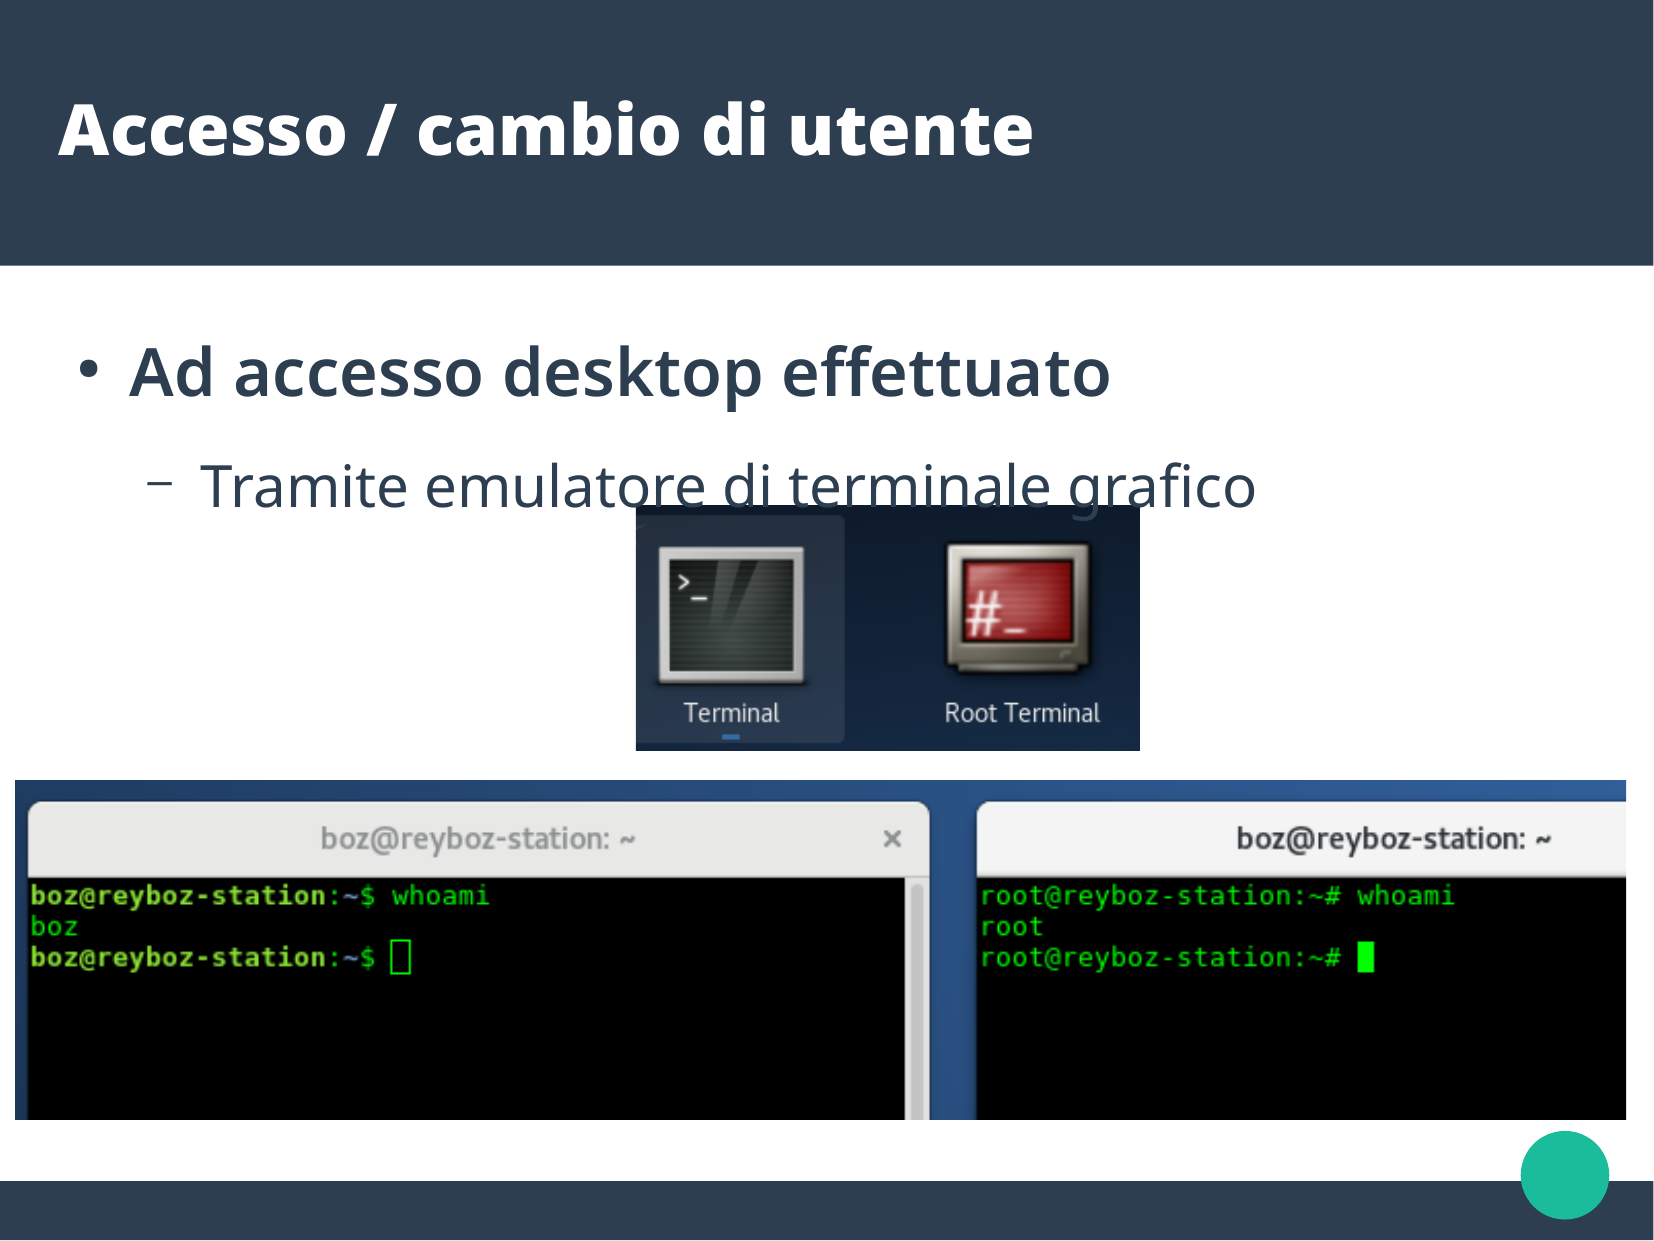

# Accesso / cambio di utente
Ad accesso desktop effettuato
Tramite emulatore di terminale grafico